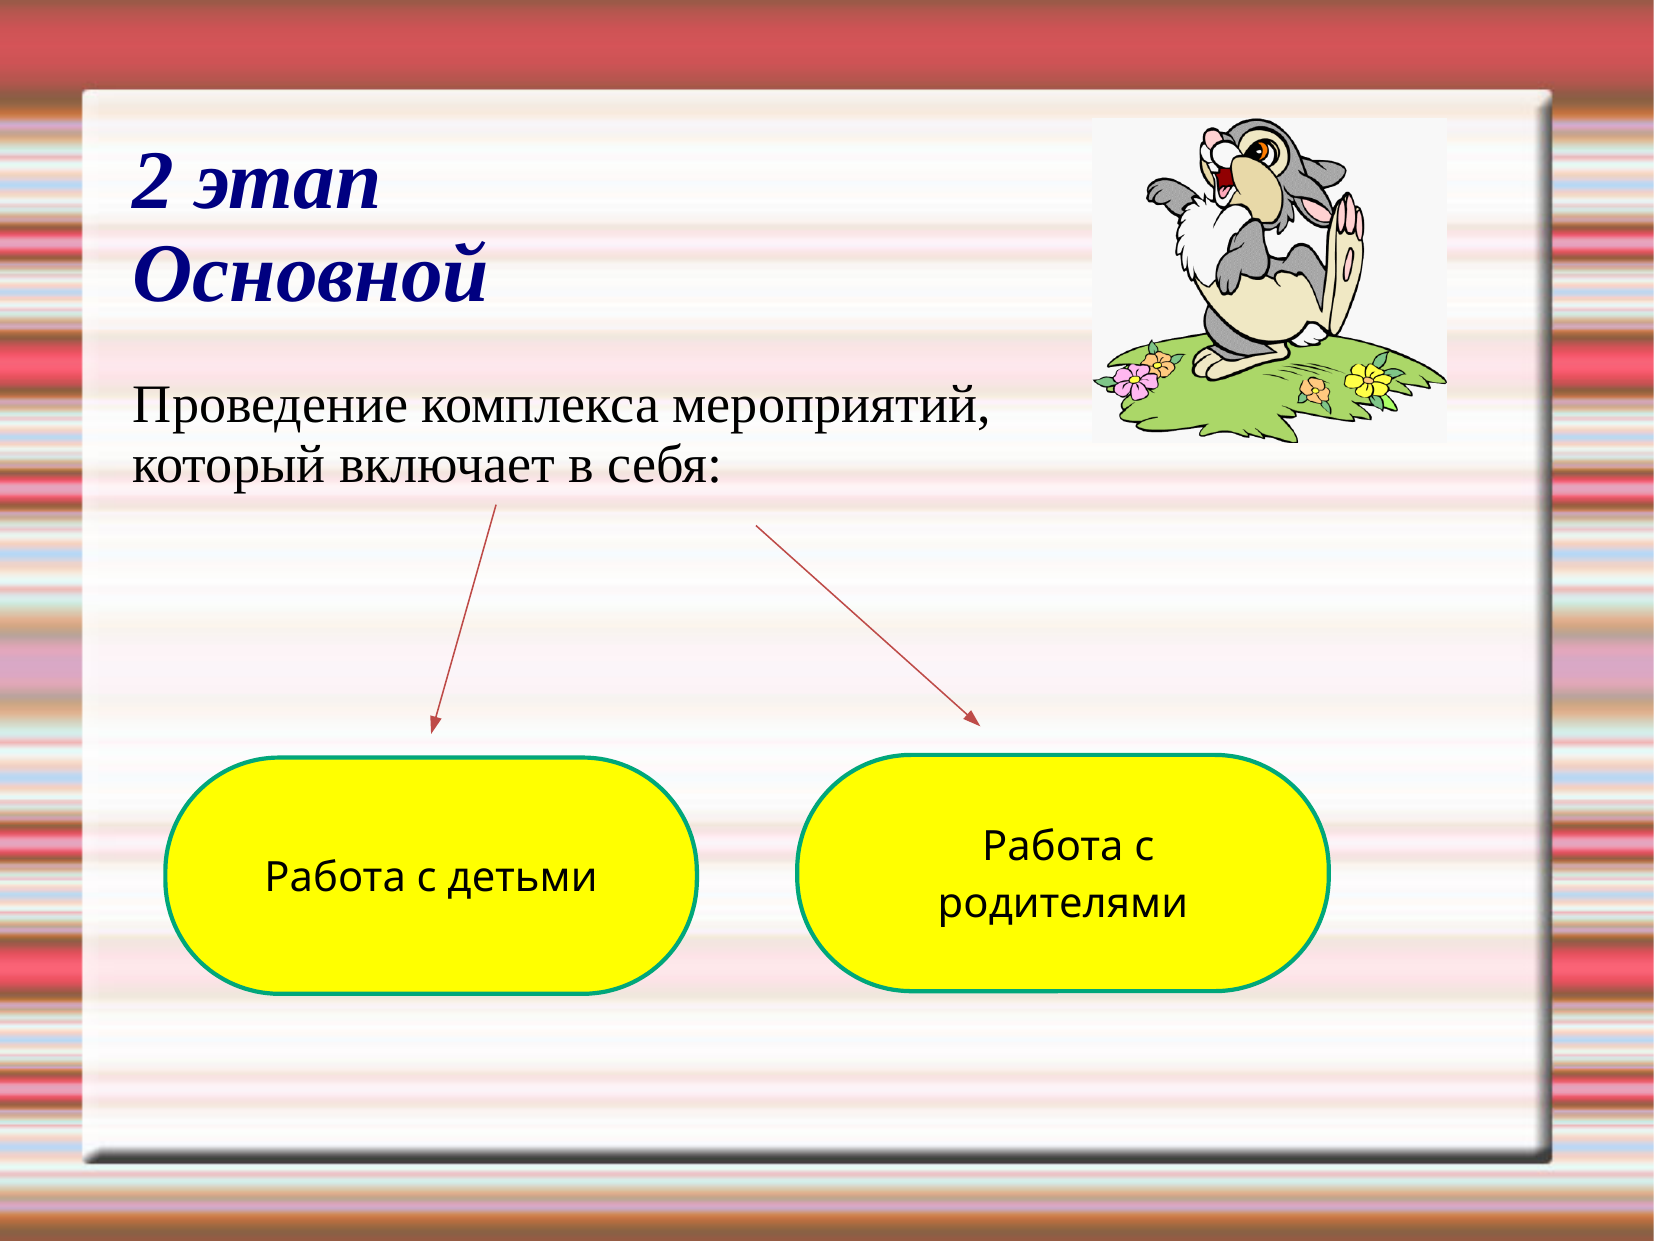

2 этап
Основной
Проведение комплекса мероприятий,
который включает в себя:
 Работа с родителями
Работа с детьми